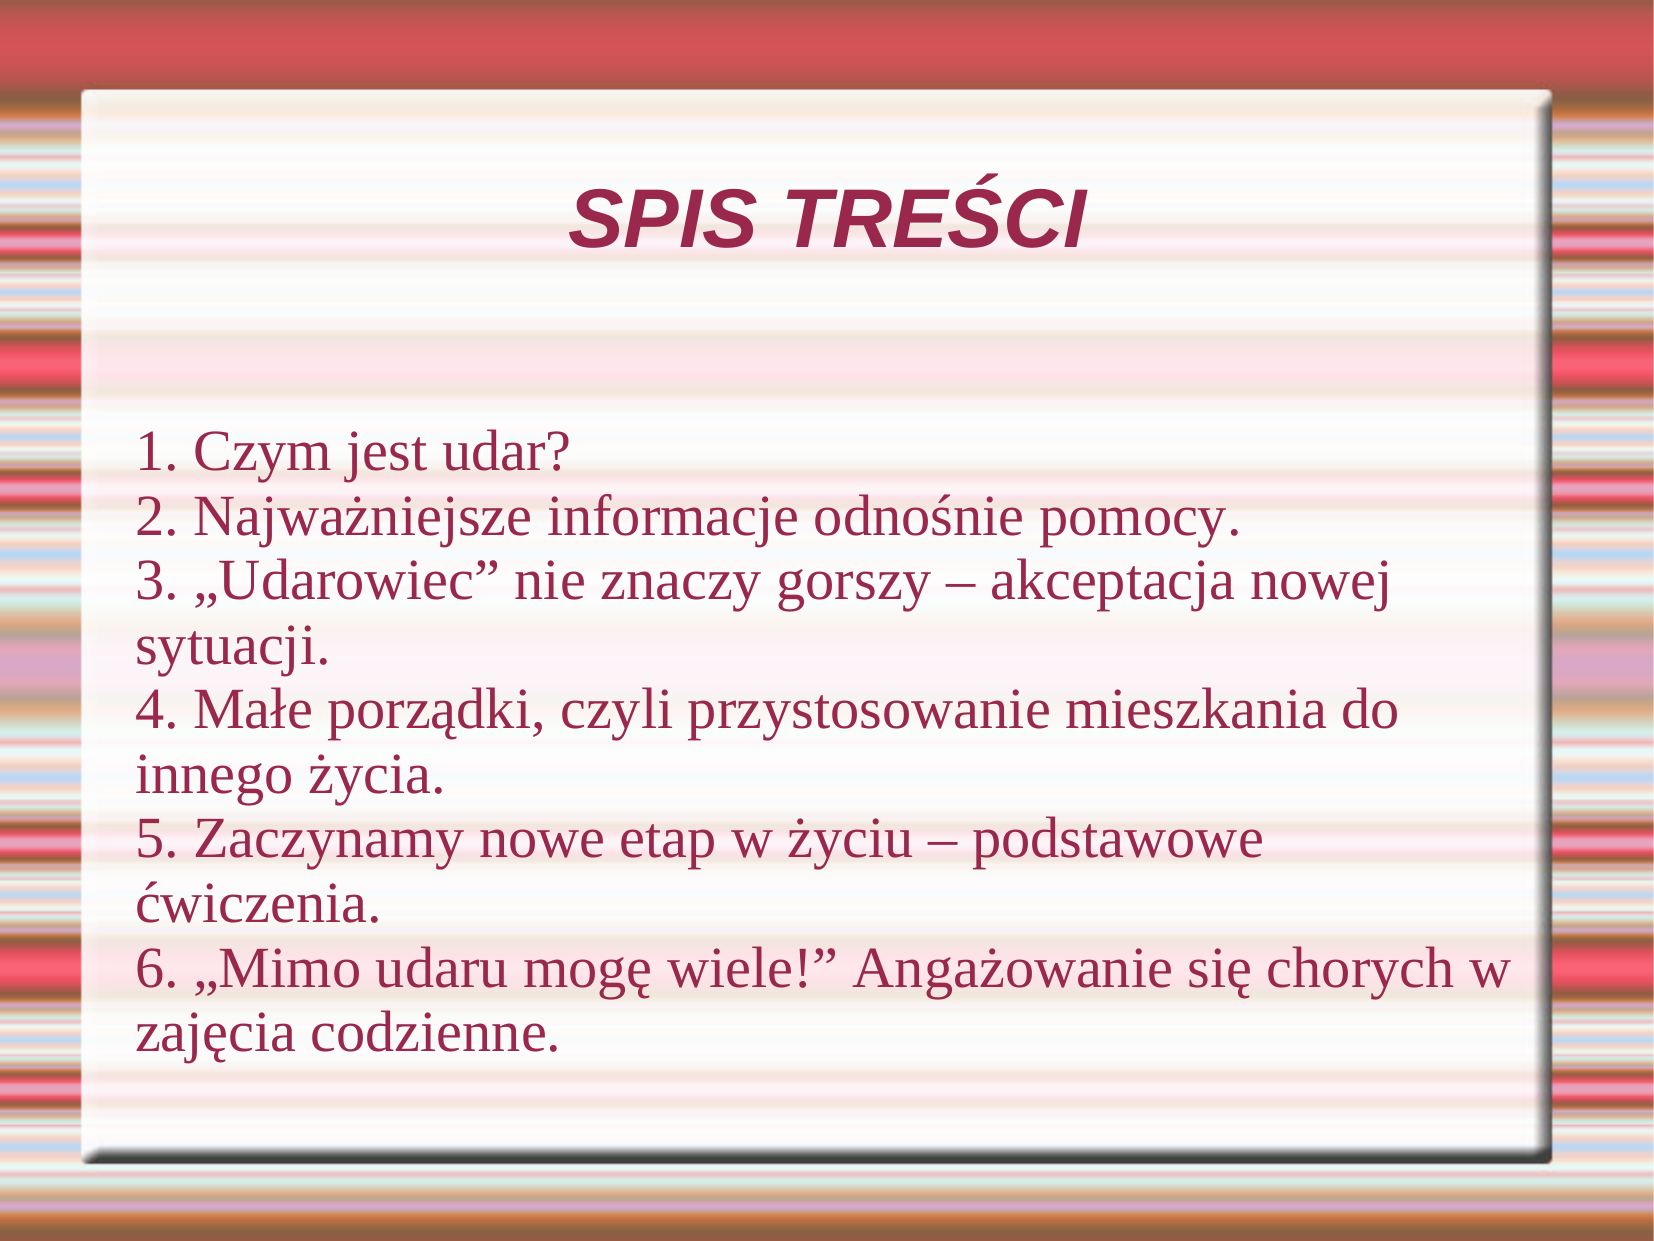

# SPIS TREŚCI
1. Czym jest udar?
2. Najważniejsze informacje odnośnie pomocy.
3. „Udarowiec” nie znaczy gorszy – akceptacja nowej sytuacji.
4. Małe porządki, czyli przystosowanie mieszkania do innego życia.
5. Zaczynamy nowe etap w życiu – podstawowe ćwiczenia.
6. „Mimo udaru mogę wiele!” Angażowanie się chorych w zajęcia codzienne.